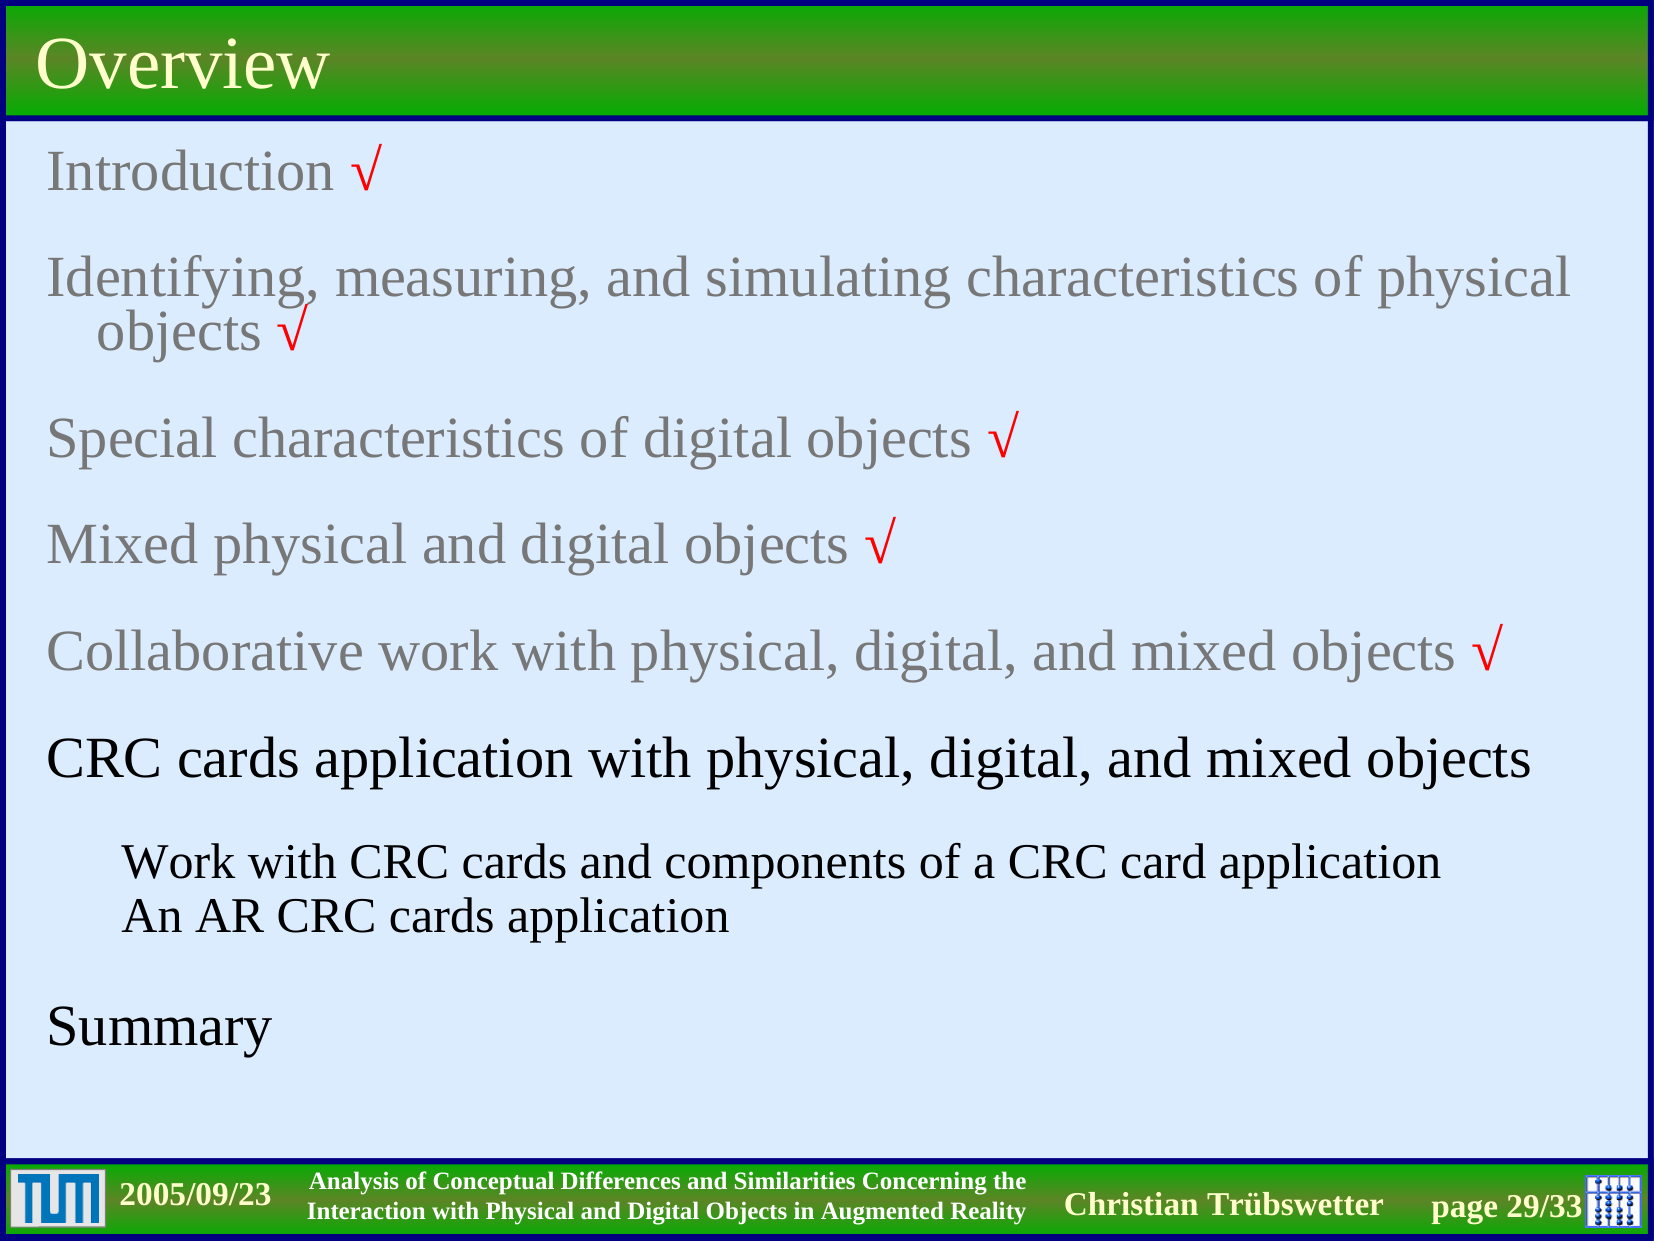

# Overview
Introduction √
Identifying, measuring, and simulating characteristics of physical objects √
Special characteristics of digital objects √
Mixed physical and digital objects √
Collaborative work with physical, digital, and mixed objects √
CRC cards application with physical, digital, and mixed objects
Work with CRC cards and components of a CRC card application
An AR CRC cards application
Summary